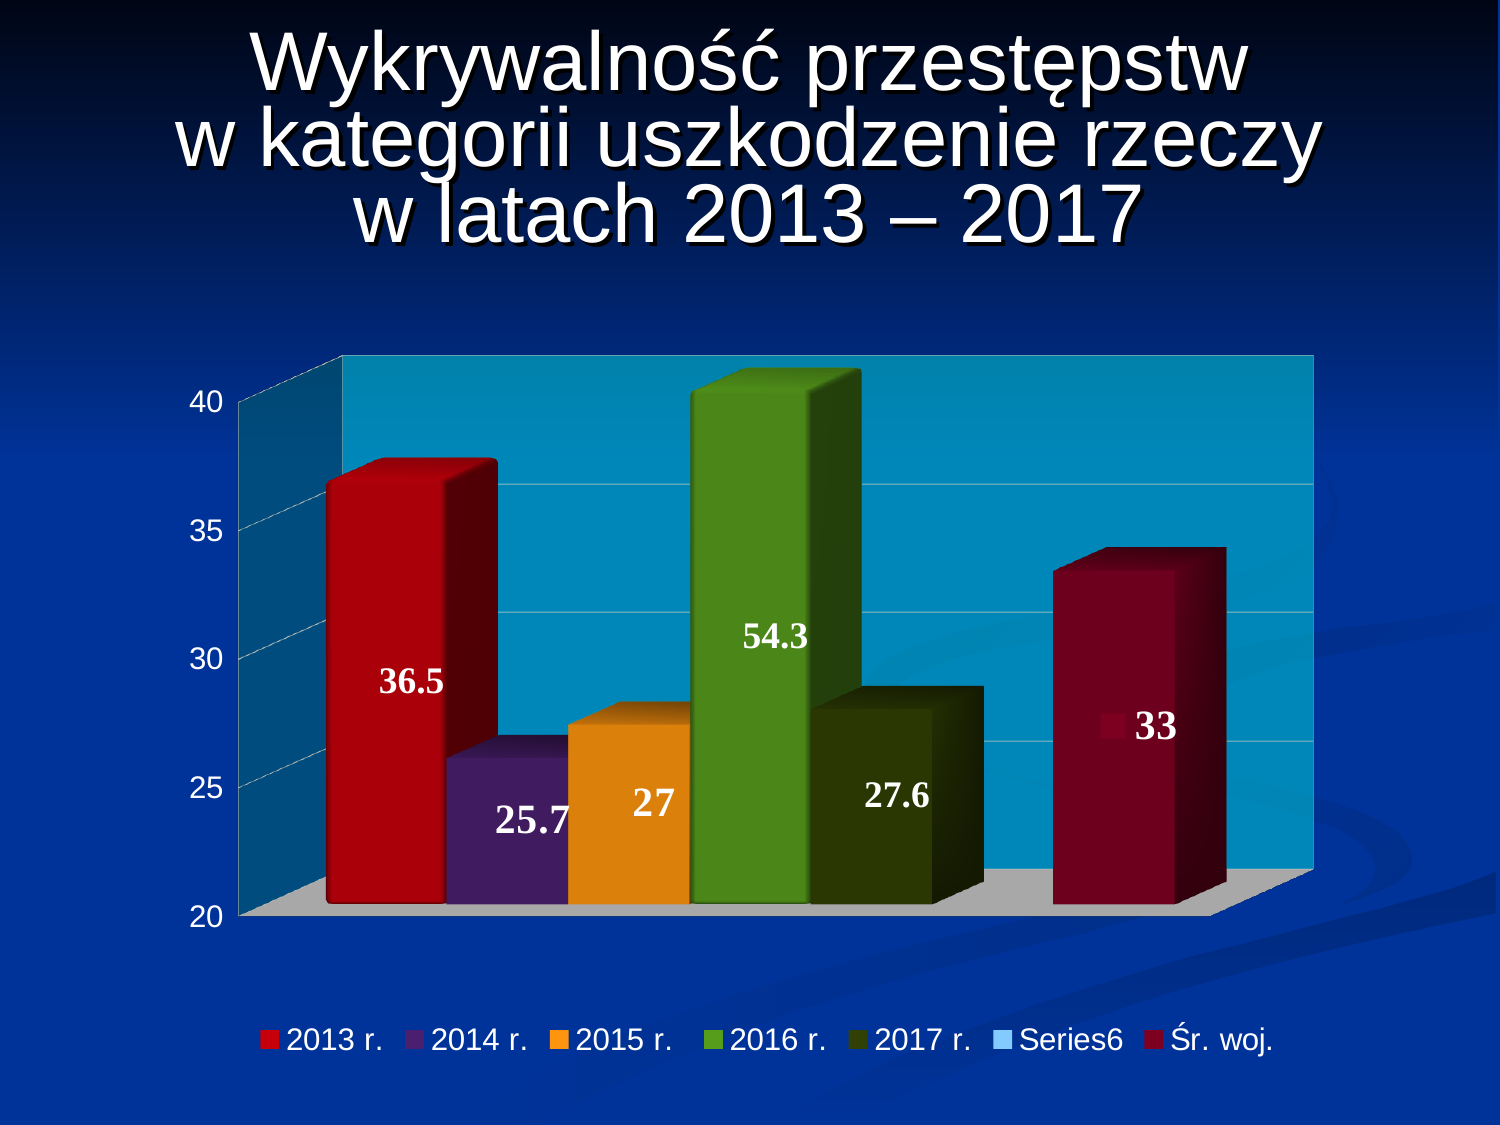

# Wykrywalność przestępstw w kategorii uszkodzenie rzeczy w latach 2013 – 2017
[unsupported chart]